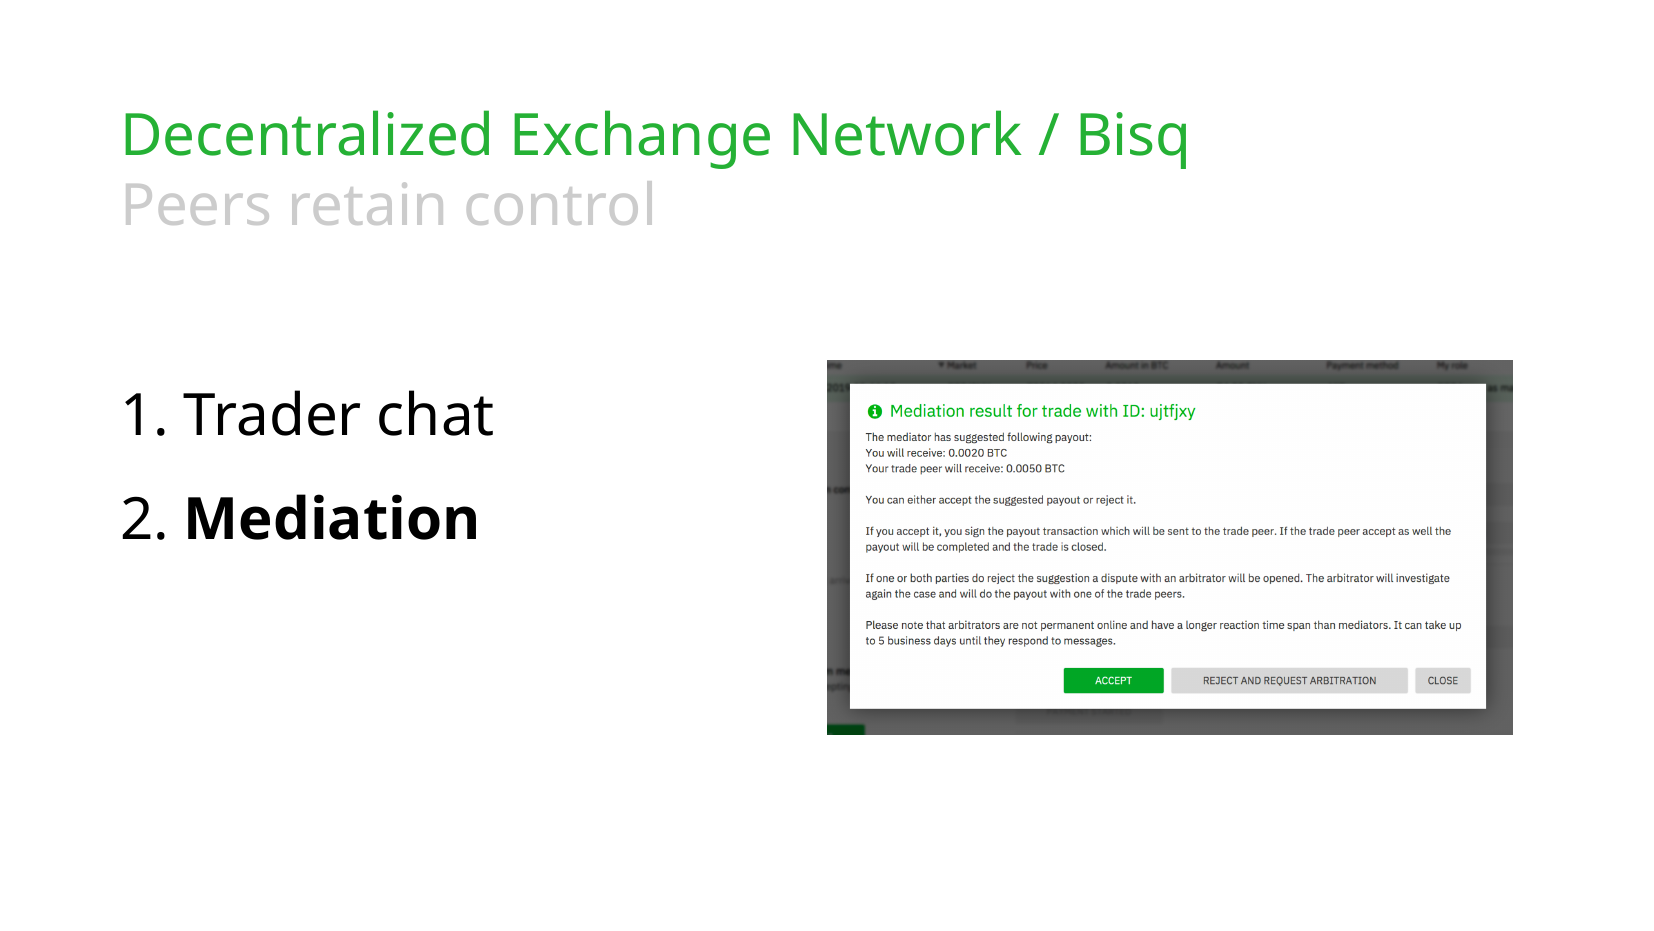

Decentralized Exchange Network / Bisq
Peers retain control
1. Trader chat
2. Mediation